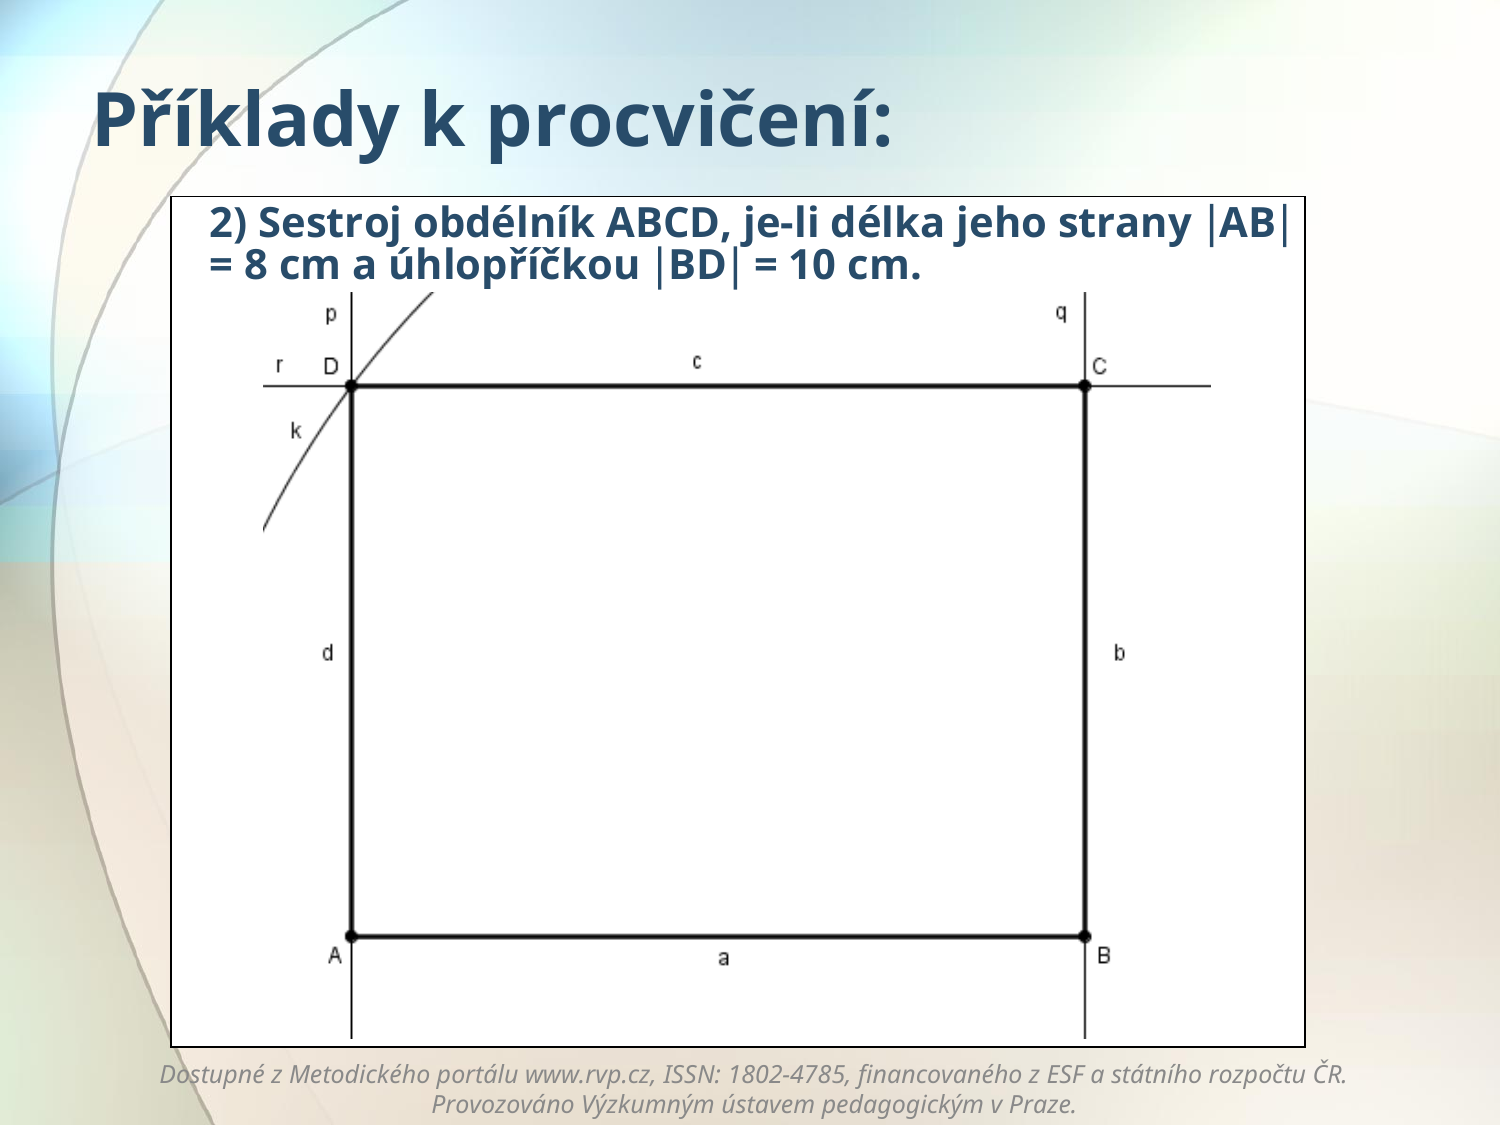

# Příklady k procvičení:
2) Sestroj obdélník ABCD, je-li délka jeho strany AB = 8 cm a úhlopříčkou BD = 10 cm.